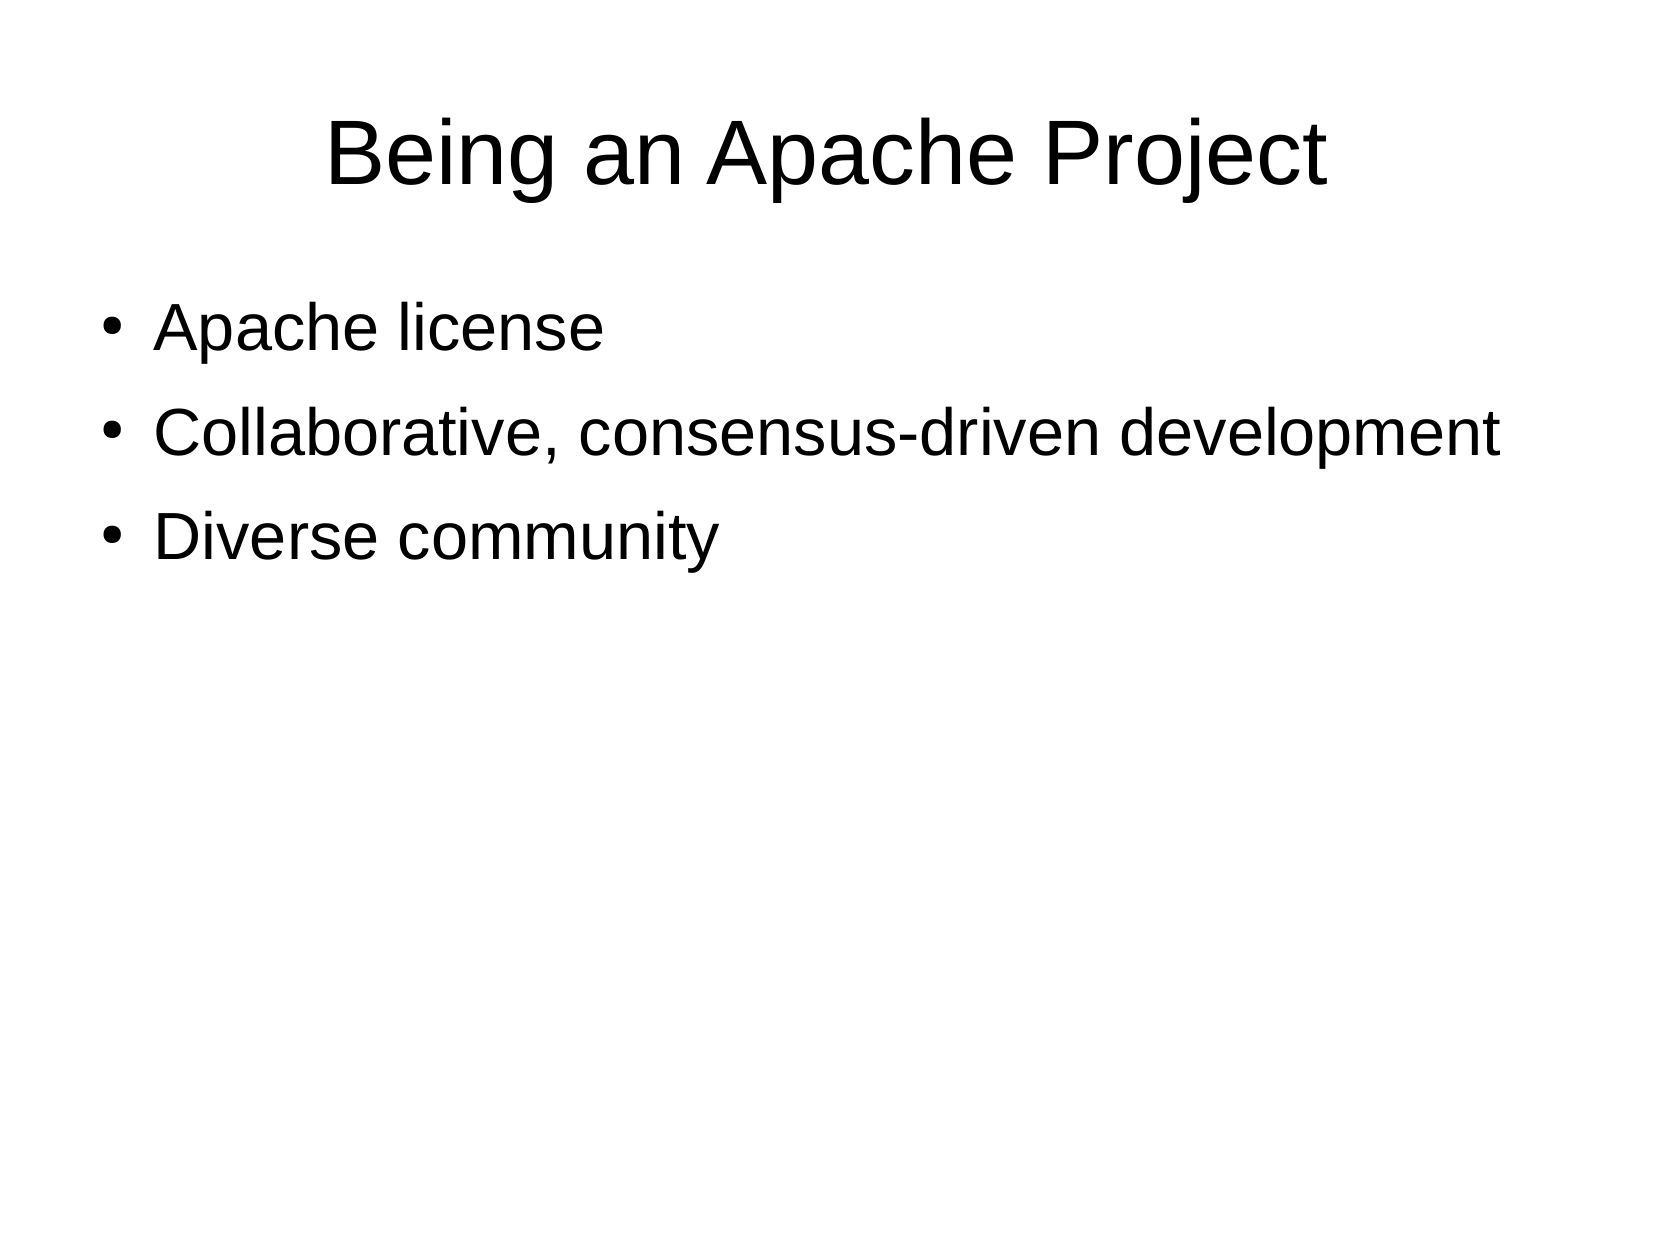

# Being an Apache Project
Apache license
Collaborative, consensus-driven development
Diverse community